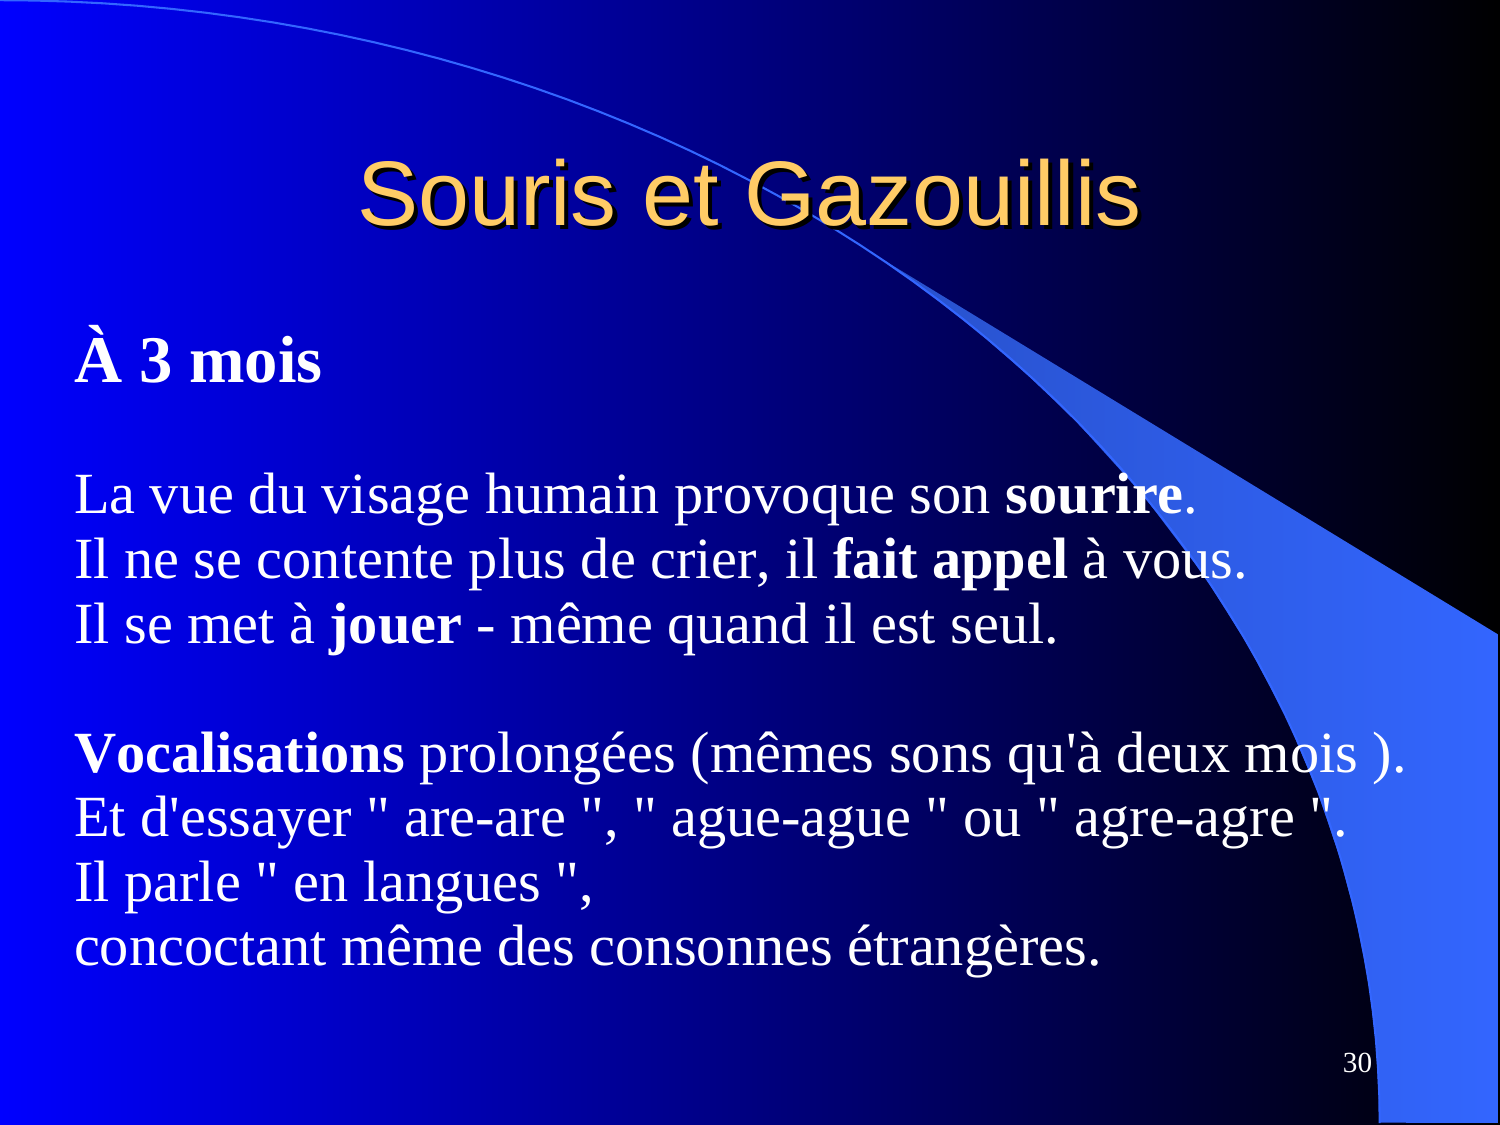

# Souris et Gazouillis
À 3 mois
La vue du visage humain provoque son sourire.
Il ne se contente plus de crier, il fait appel à vous.
Il se met à jouer - même quand il est seul.
Vocalisations prolongées (mêmes sons qu'à deux mois ).
Et d'essayer " are-are ", " ague-ague " ou " agre-agre ".
Il parle " en langues ",
concoctant même des consonnes étrangères.
30